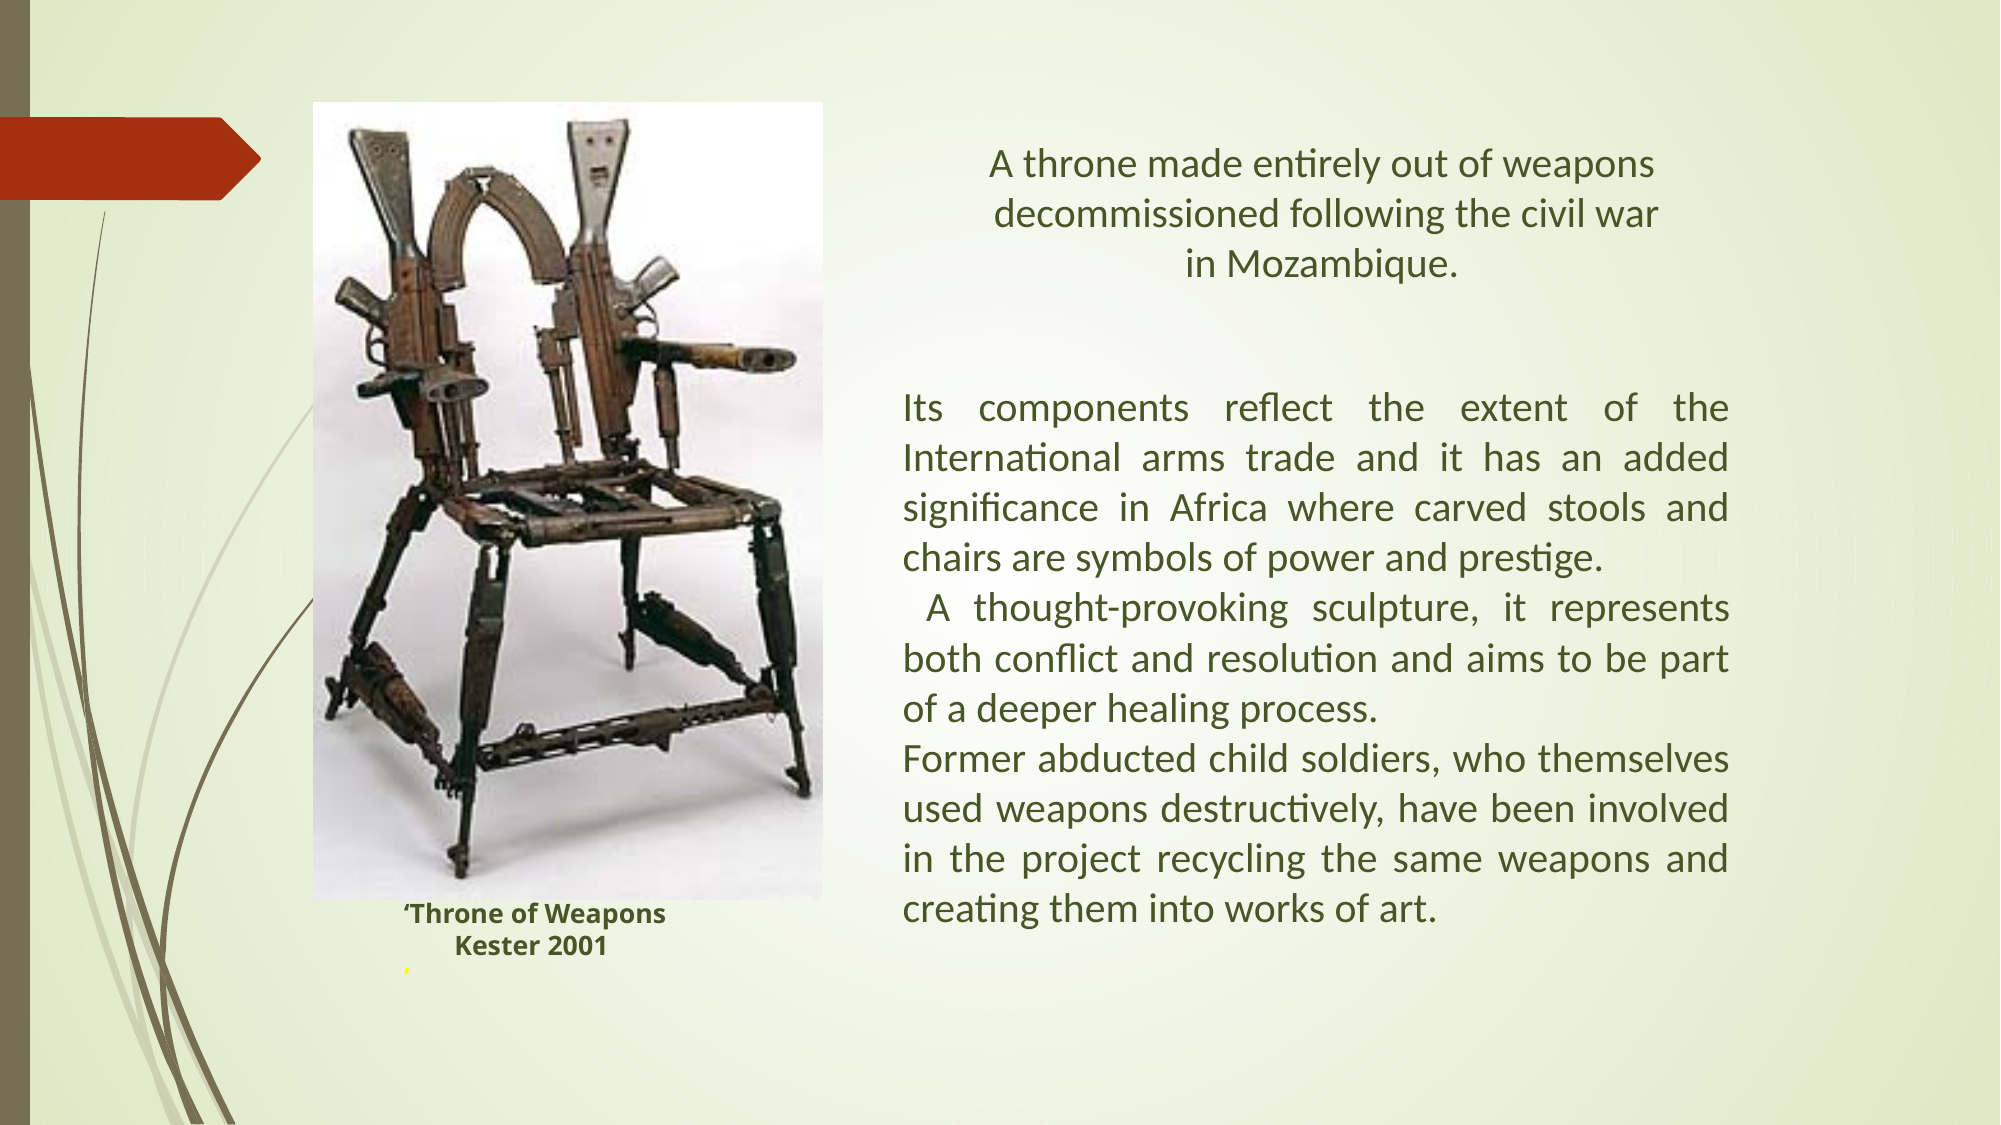

A throne made entirely out of weapons
 decommissioned following the civil war
 in Mozambique.
Its components reflect the extent of the International arms trade and it has an added significance in Africa where carved stools and chairs are symbols of power and prestige.
 A thought-provoking sculpture, it represents both conflict and resolution and aims to be part of a deeper healing process.
Former abducted child soldiers, who themselves used weapons destructively, have been involved in the project recycling the same weapons and creating them into works of art.
‘Throne of Weapons
Kester 2001
’